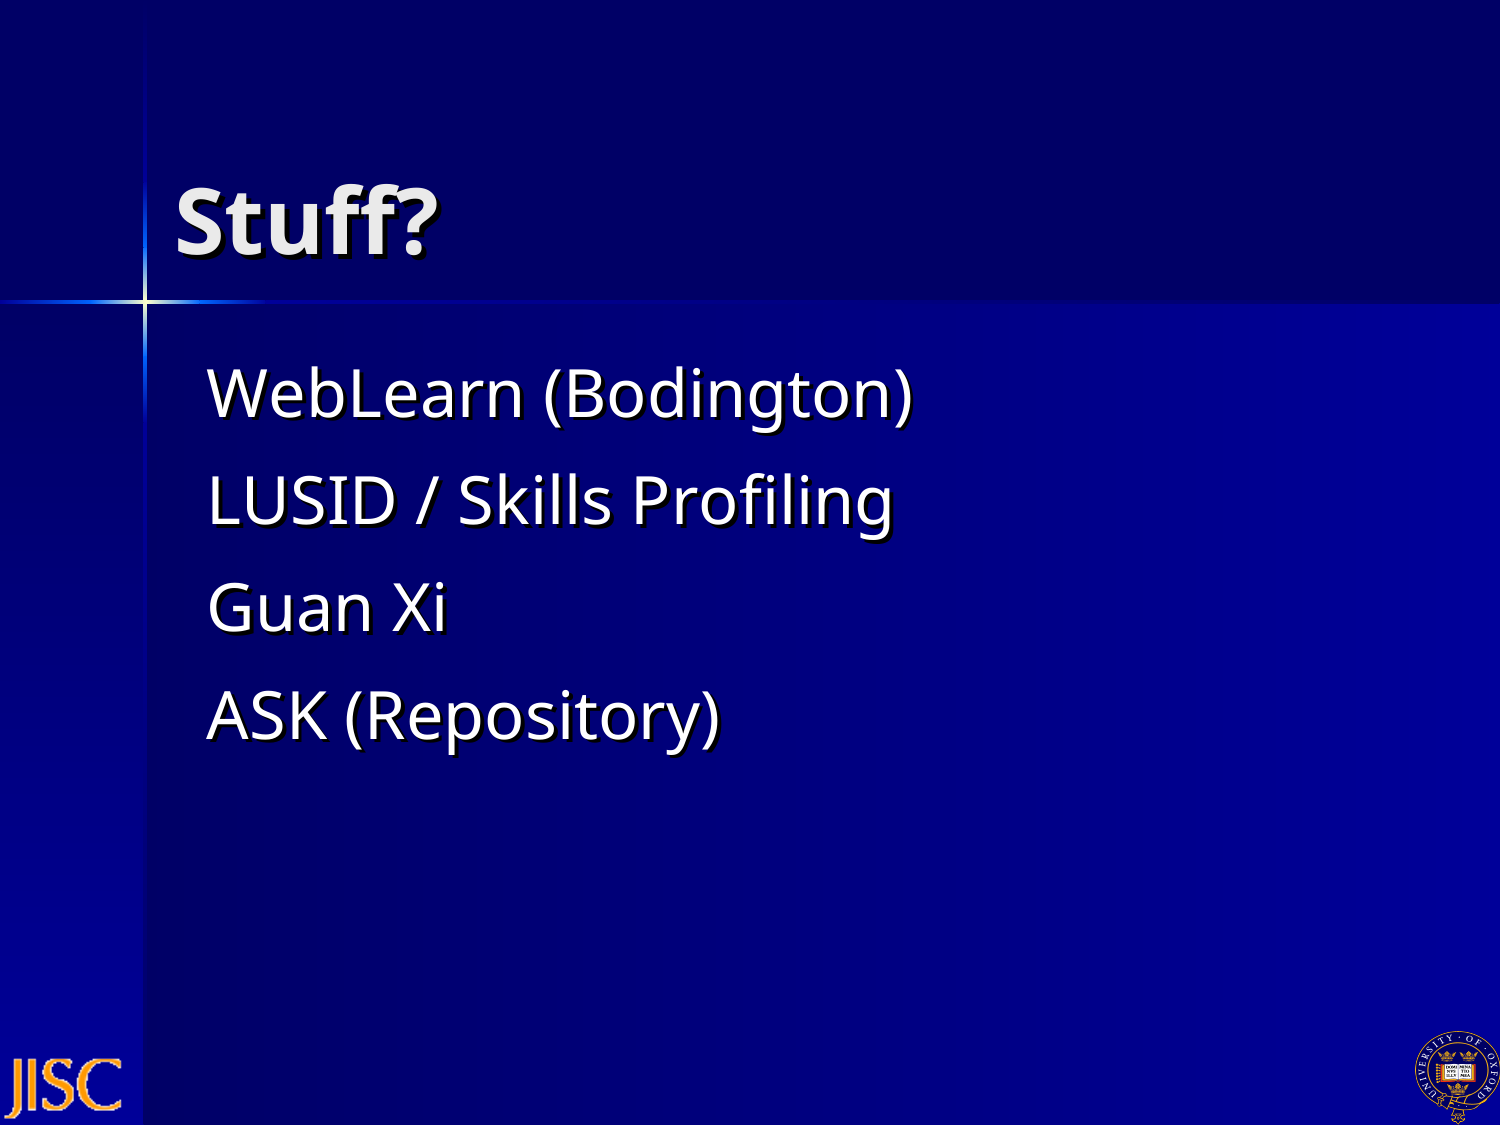

# Stuff?
 WebLearn (Bodington)
 LUSID / Skills Profiling
 Guan Xi
 ASK (Repository)